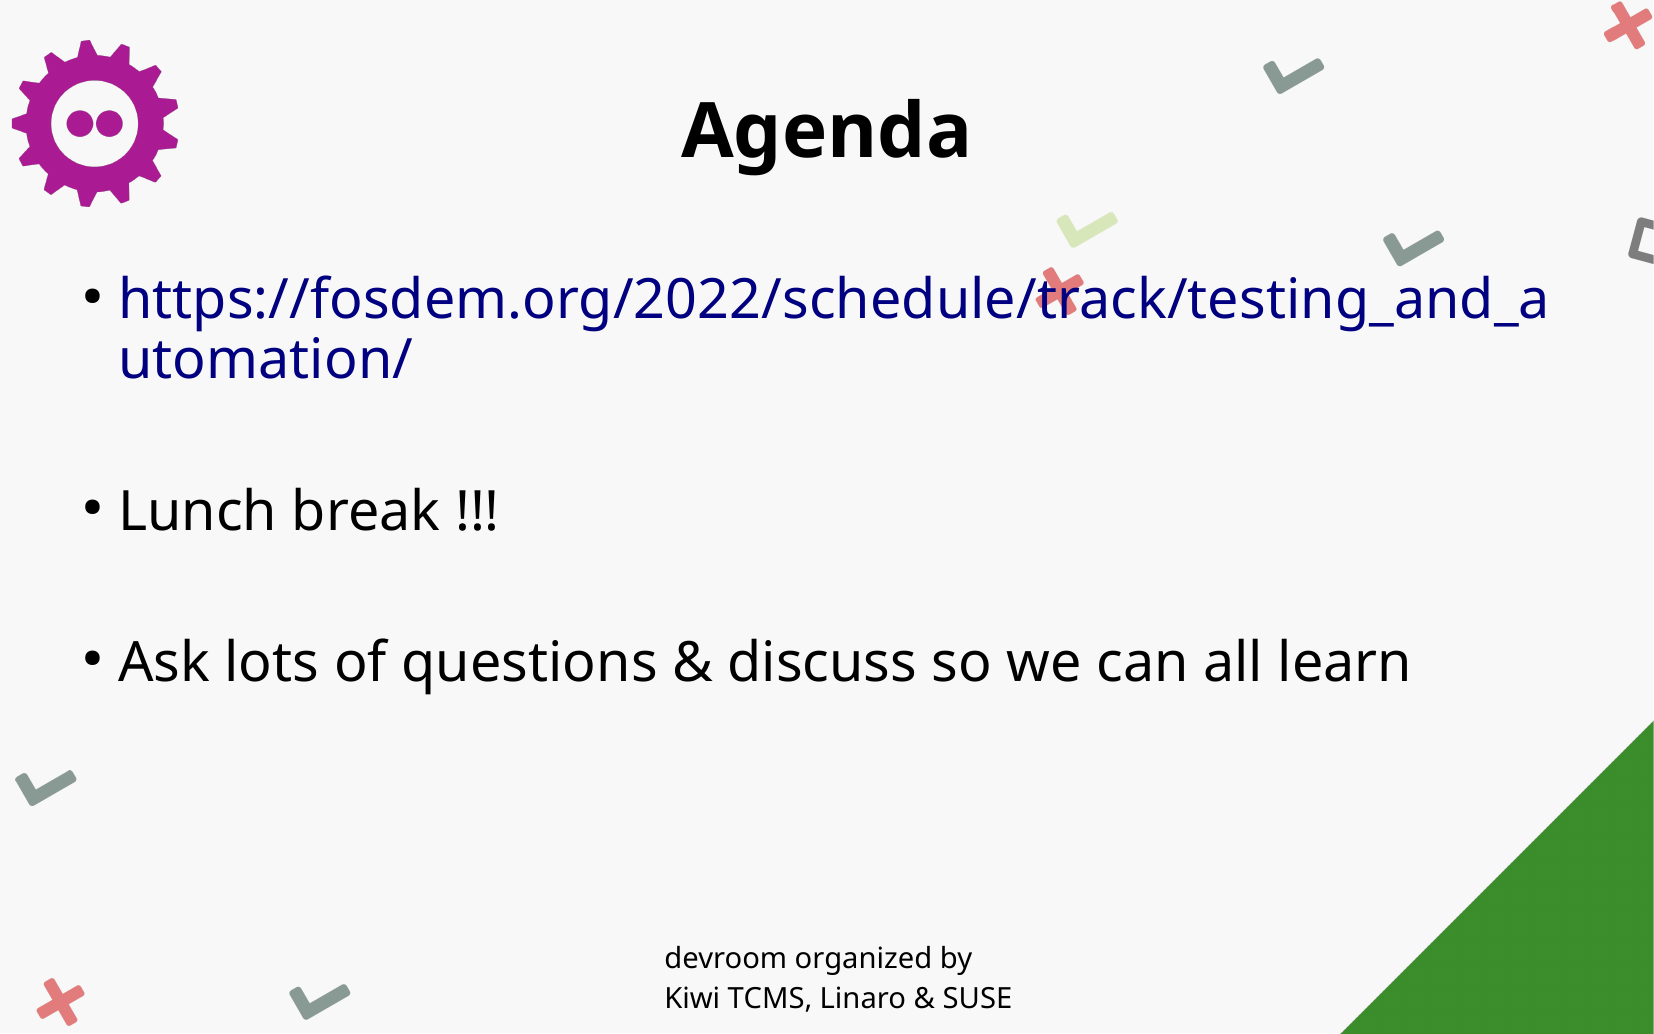

# Agenda
https://fosdem.org/2022/schedule/track/testing_and_automation/
Lunch break !!!
Ask lots of questions & discuss so we can all learn